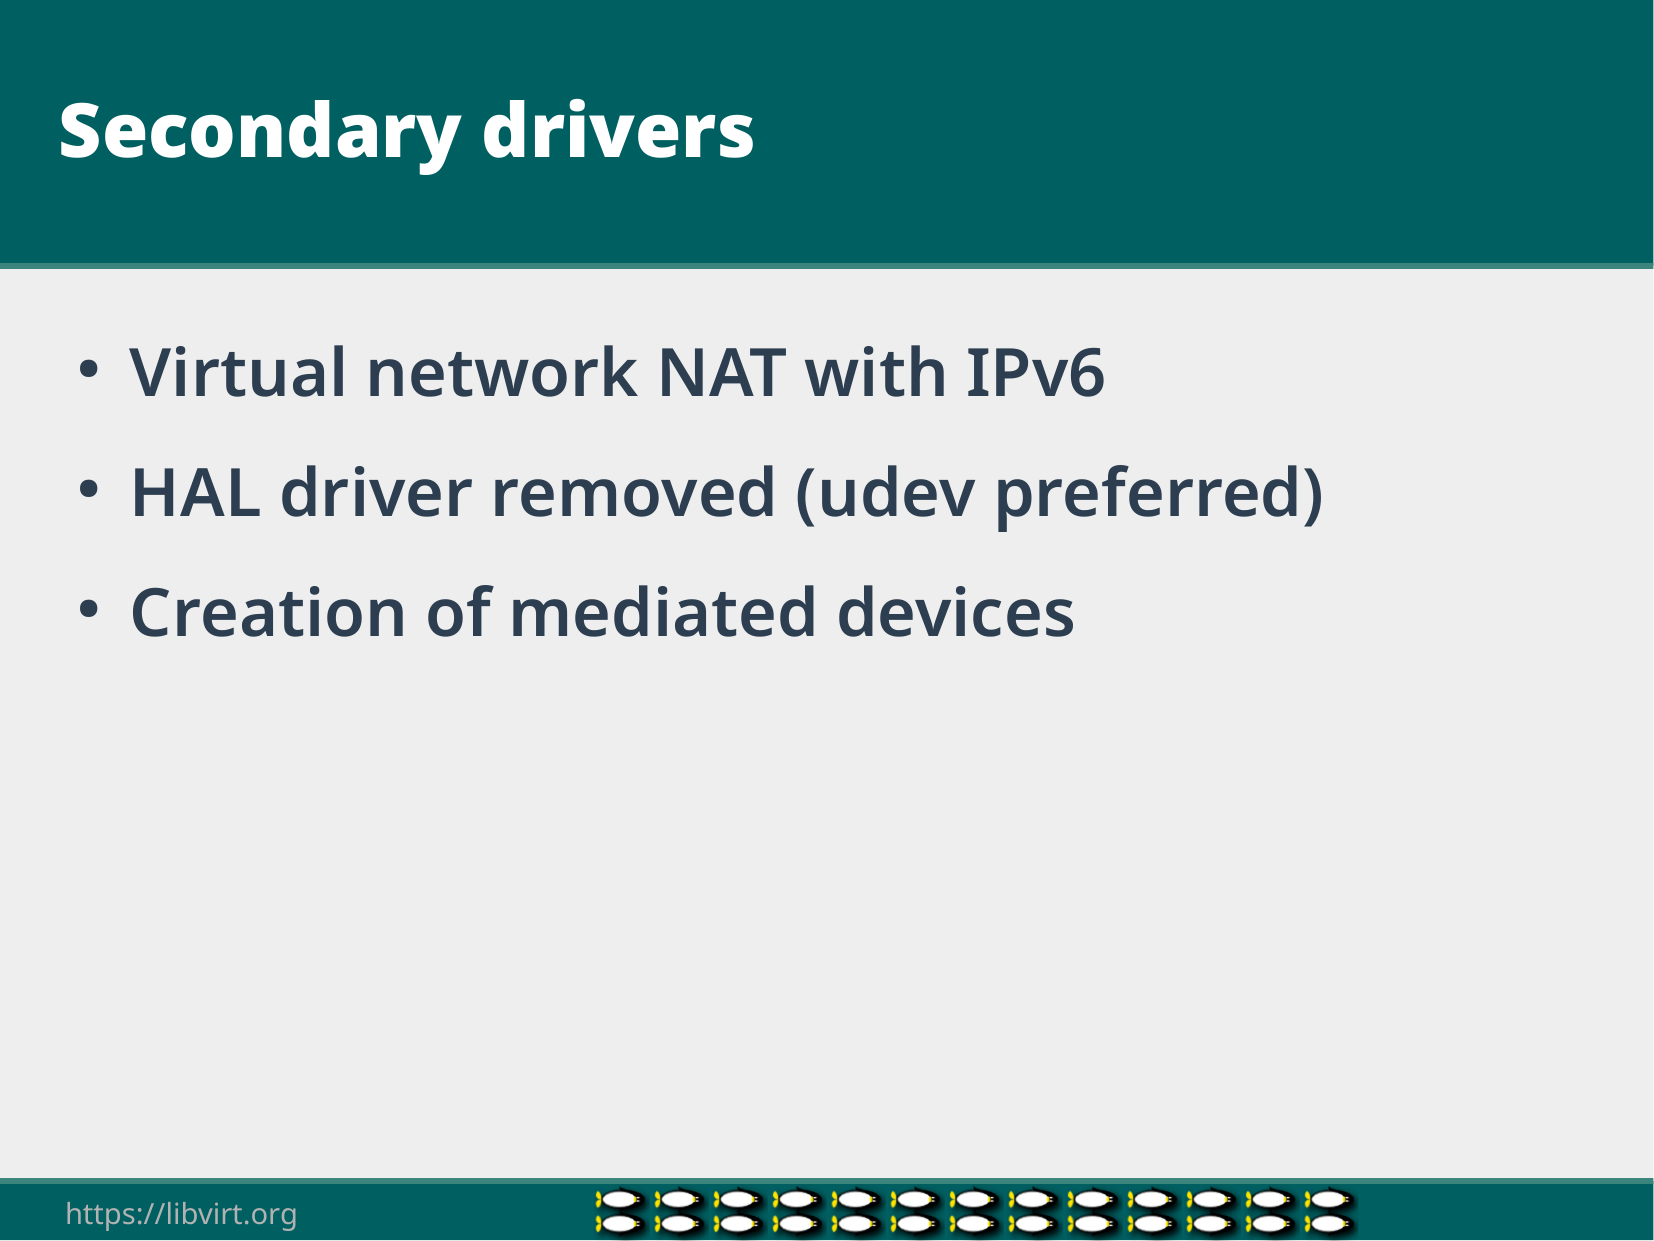

# Secondary drivers
Virtual network NAT with IPv6
HAL driver removed (udev preferred)
Creation of mediated devices
https://libvirt.org